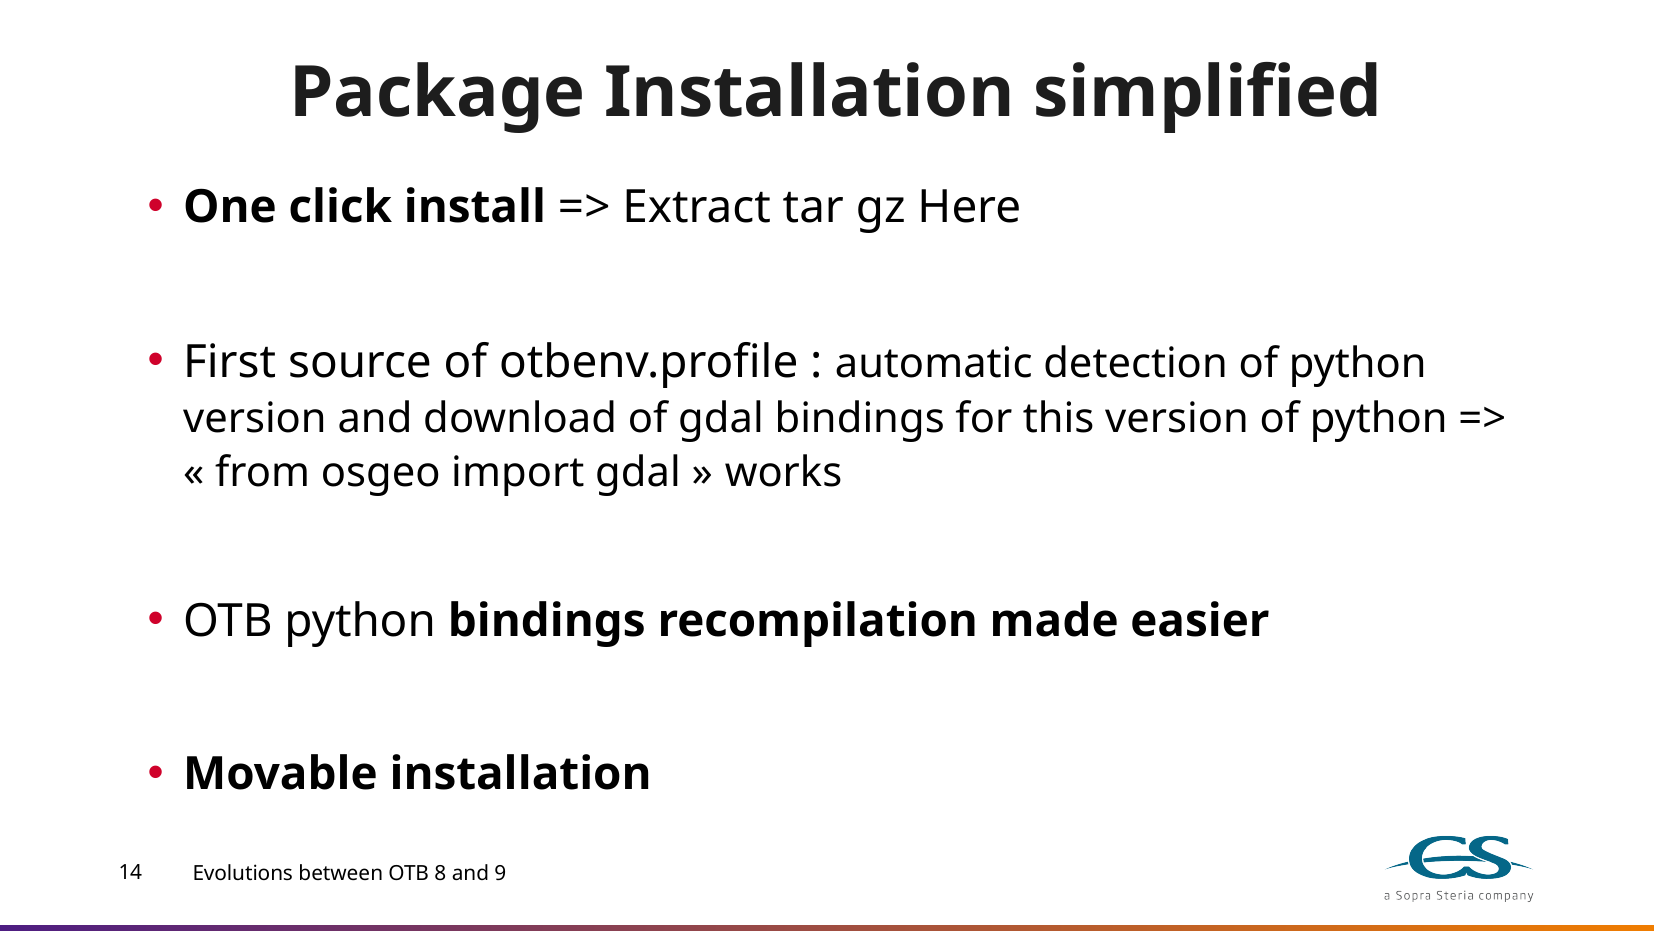

# Package Installation simplified
One click install => Extract tar gz Here
First source of otbenv.profile : automatic detection of python version and download of gdal bindings for this version of python => « from osgeo import gdal » works
OTB python bindings recompilation made easier
Movable installation
Evolutions between OTB 8 and 9